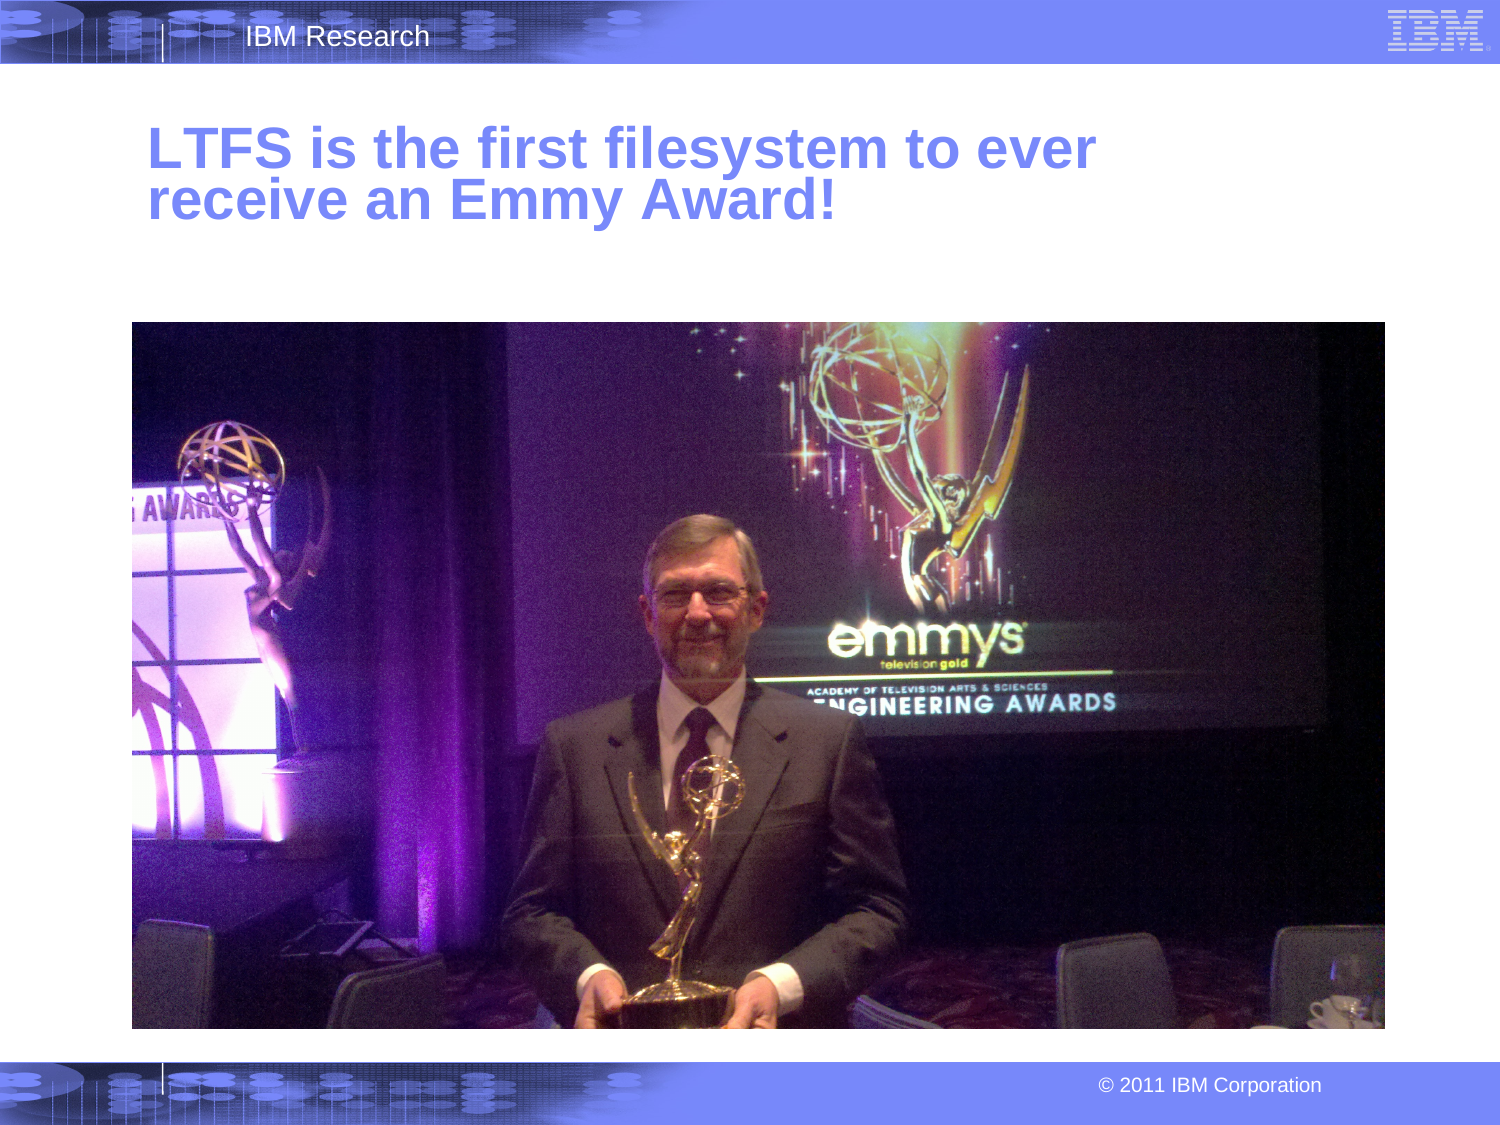

# LTFS is the first filesystem to ever receive an Emmy Award!